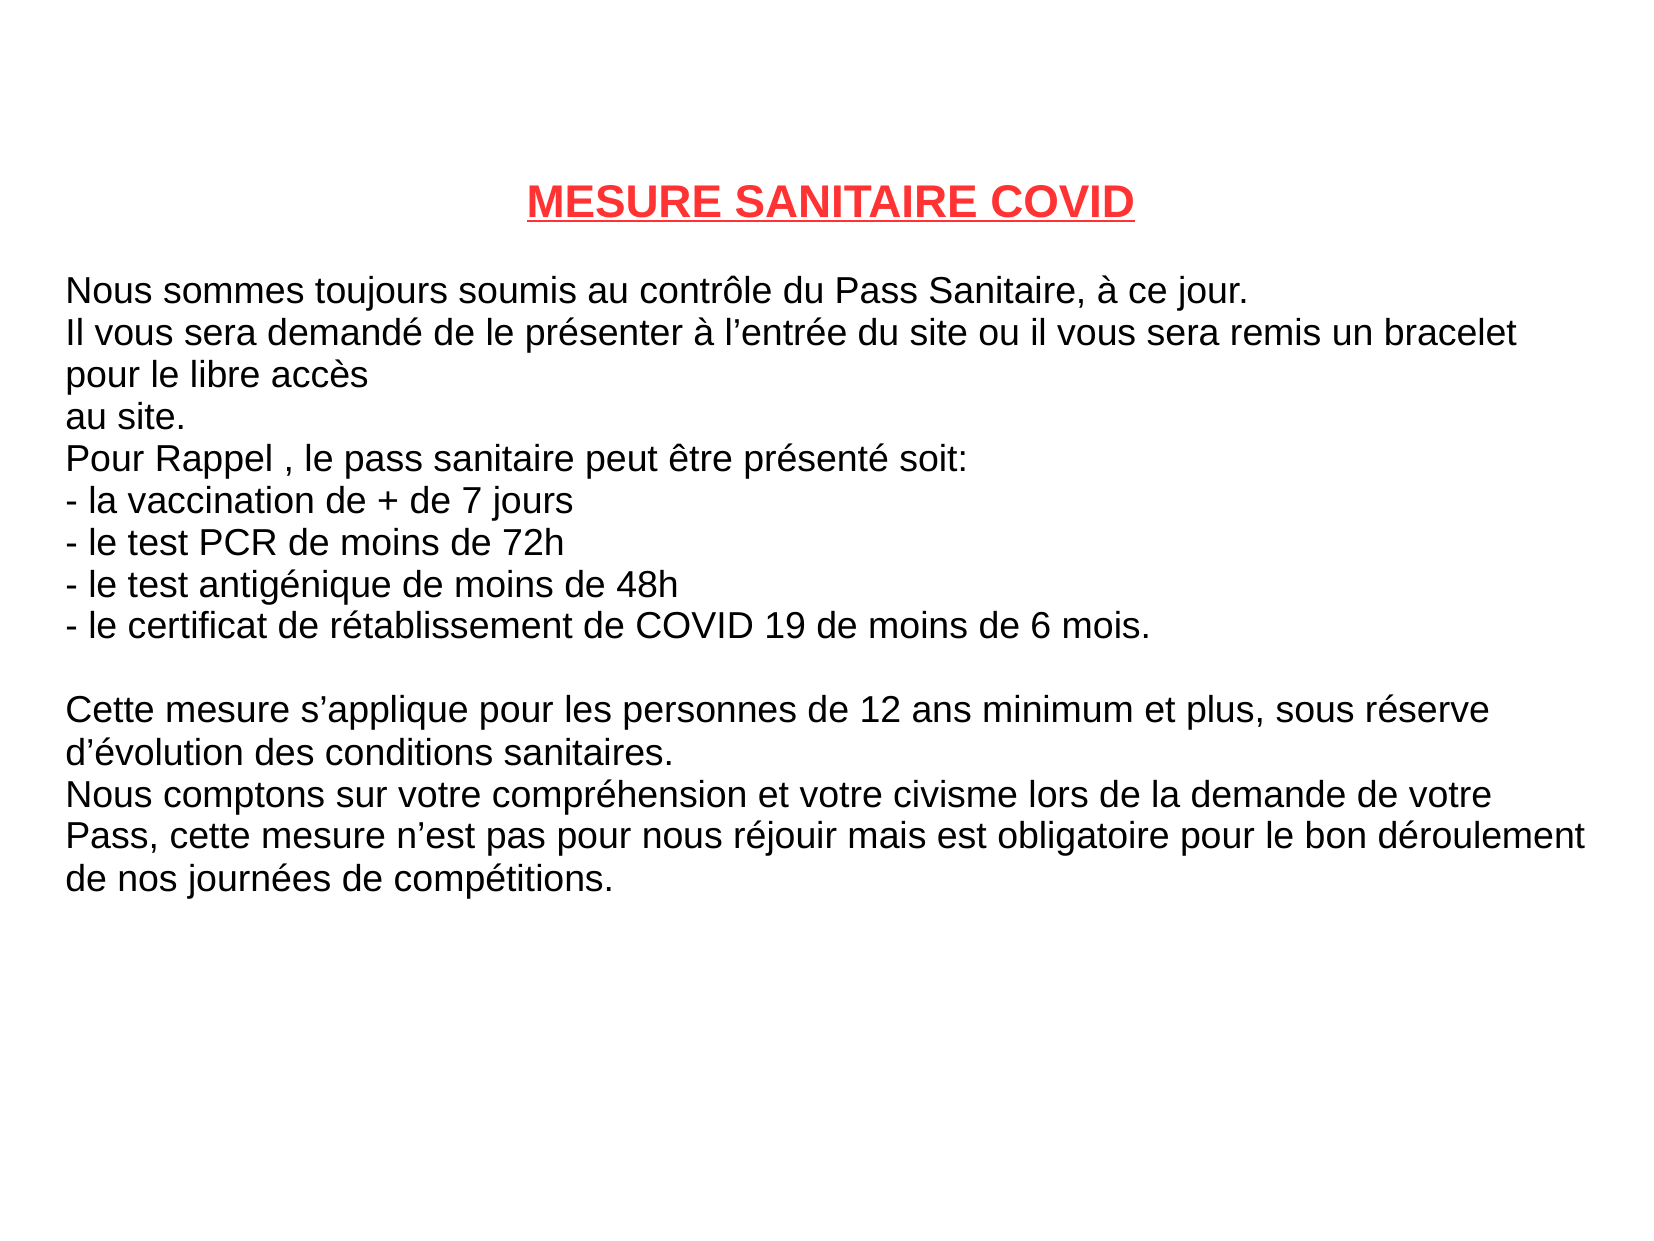

MESURE SANITAIRE COVID
Nous sommes toujours soumis au contrôle du Pass Sanitaire, à ce jour.
Il vous sera demandé de le présenter à l’entrée du site ou il vous sera remis un bracelet pour le libre accès
au site.
Pour Rappel , le pass sanitaire peut être présenté soit:
- la vaccination de + de 7 jours
- le test PCR de moins de 72h
- le test antigénique de moins de 48h
- le certificat de rétablissement de COVID 19 de moins de 6 mois.
Cette mesure s’applique pour les personnes de 12 ans minimum et plus, sous réserve d’évolution des conditions sanitaires.
Nous comptons sur votre compréhension et votre civisme lors de la demande de votre Pass, cette mesure n’est pas pour nous réjouir mais est obligatoire pour le bon déroulement de nos journées de compétitions.